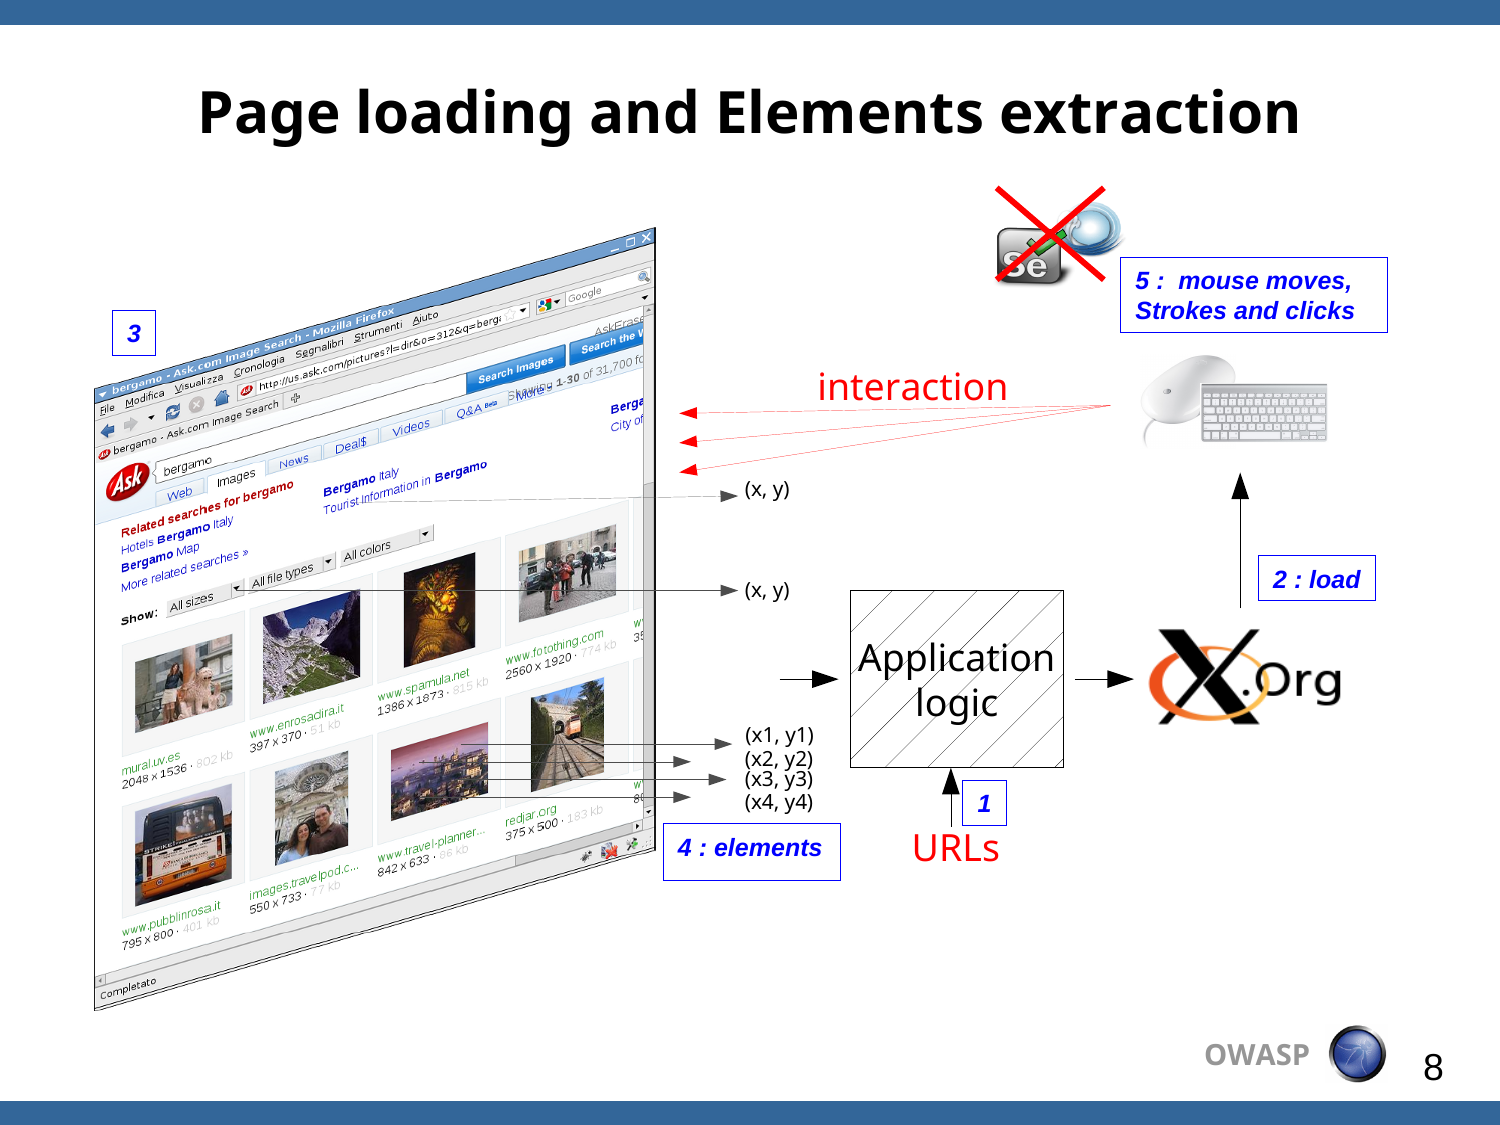

# Page loading and Elements extraction
5 : mouse moves,
Strokes and clicks
3
interaction
(x, y)
2 : load
(x, y)
Application
logic
(x1, y1)
(x2, y2)
(x3, y3)
1
(x4, y4)
URLs
4 : elements
8